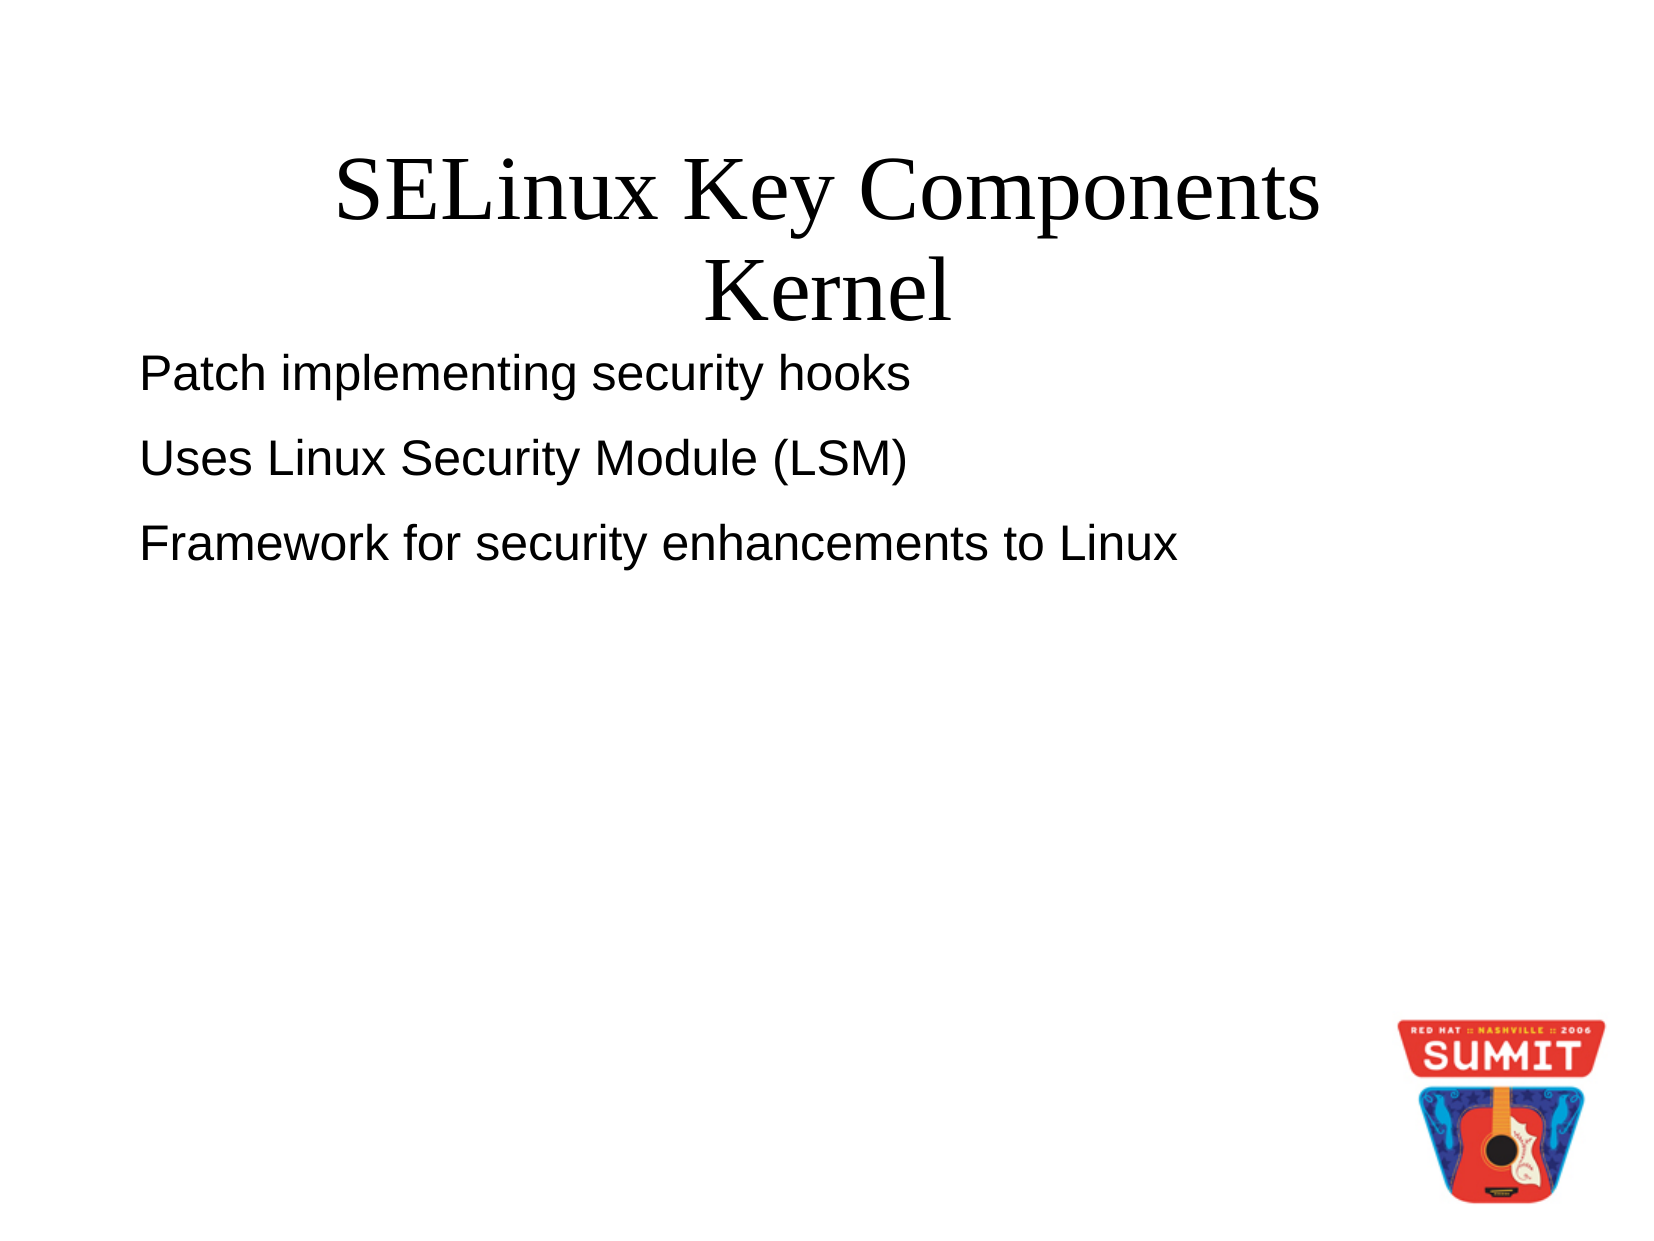

# SELinux Key Components Kernel
Patch implementing security hooks
Uses Linux Security Module (LSM)
Framework for security enhancements to Linux